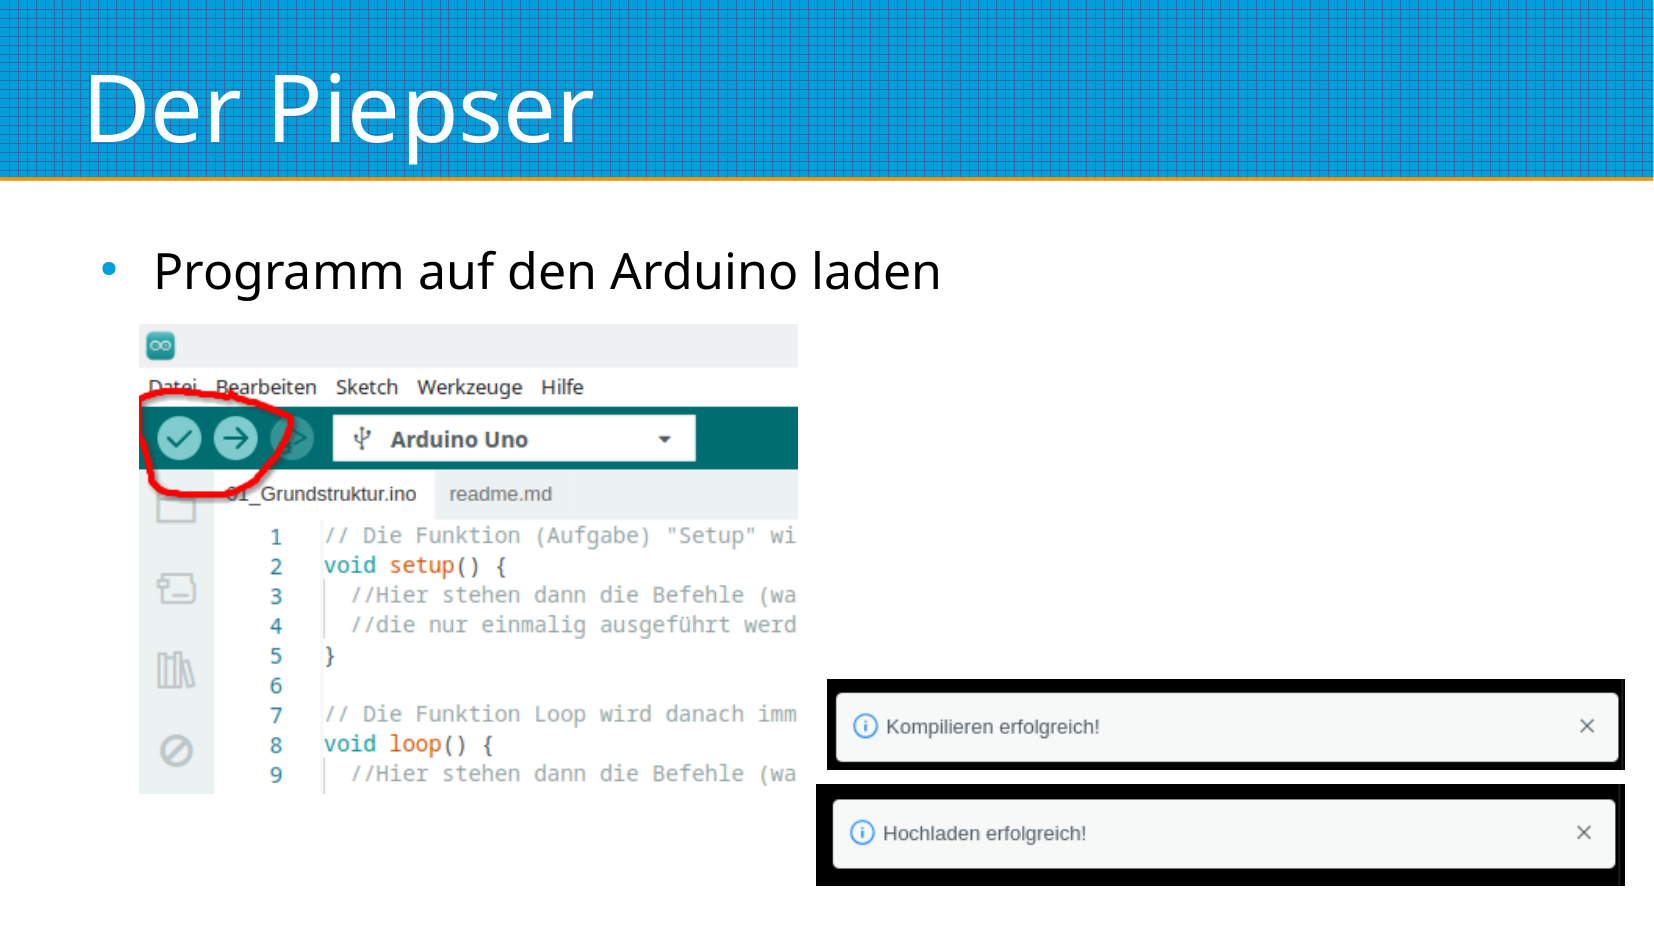

# Der Piepser
Programm auf den Arduino laden